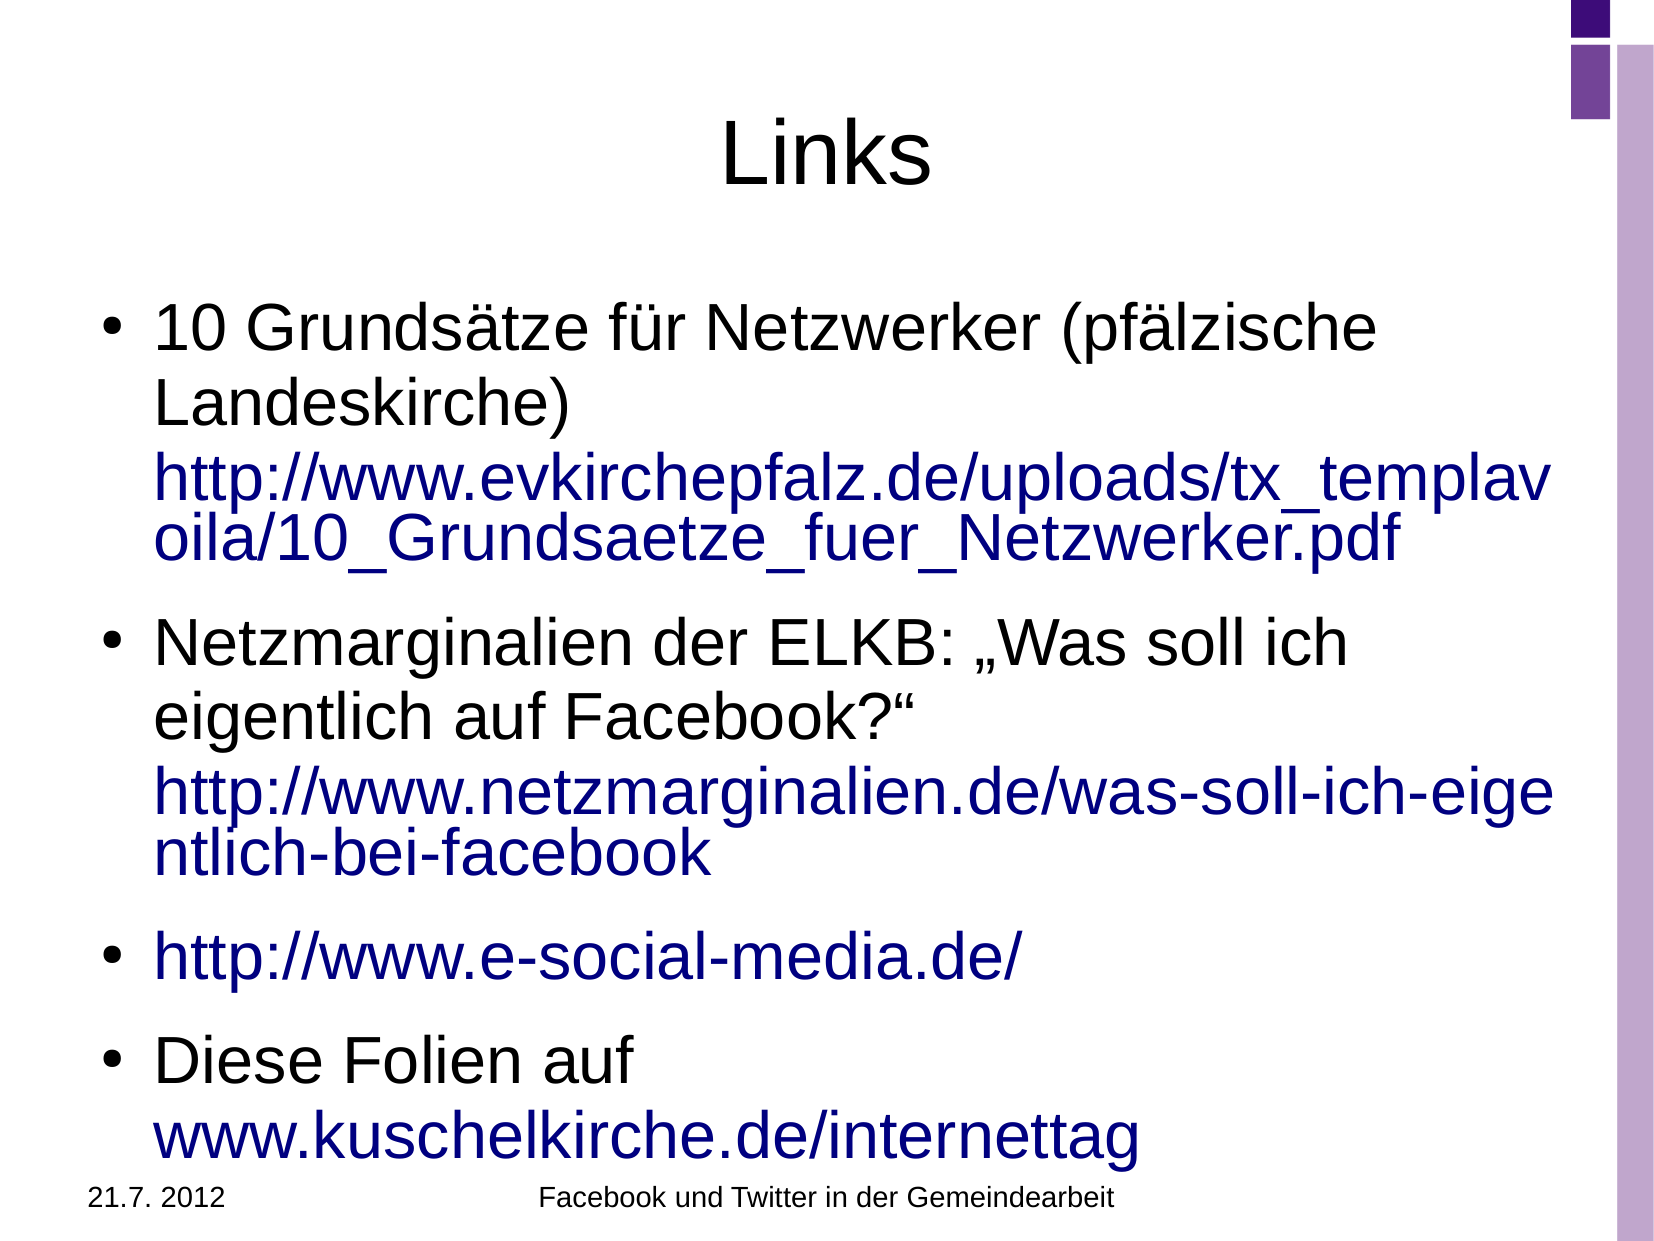

# Links
10 Grundsätze für Netzwerker (pfälzische Landeskirche)
http://www.evkirchepfalz.de/uploads/tx_templavoila/10_Grundsaetze_fuer_Netzwerker.pdf
Netzmarginalien der ELKB: „Was soll ich eigentlich auf Facebook?“ http://www.netzmarginalien.de/was-soll-ich-eigentlich-bei-facebook
http://www.e-social-media.de/
Diese Folien auf www.kuschelkirche.de/internettag